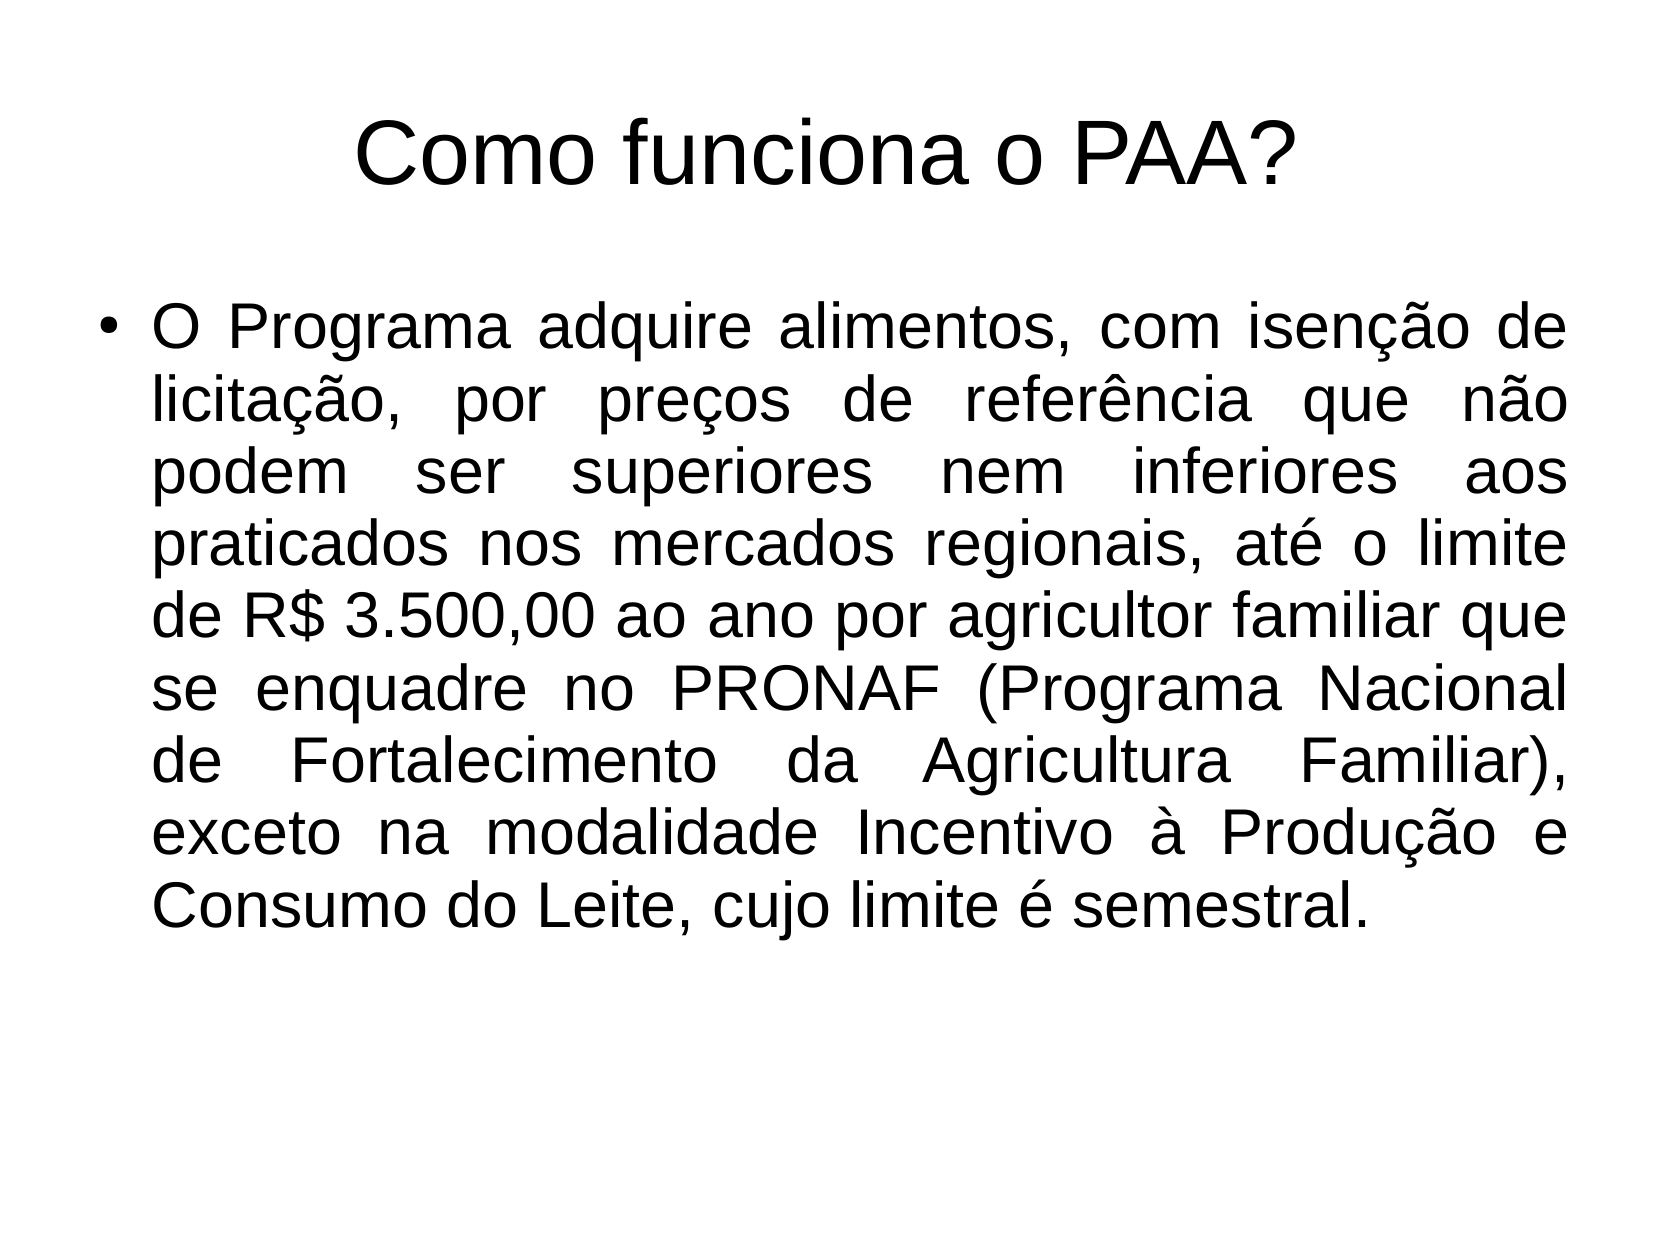

# Como funciona o PAA?
O Programa adquire alimentos, com isenção de licitação, por preços de referência que não podem ser superiores nem inferiores aos praticados nos mercados regionais, até o limite de R$ 3.500,00 ao ano por agricultor familiar que se enquadre no PRONAF (Programa Nacional de Fortalecimento da Agricultura Familiar), exceto na modalidade Incentivo à Produção e Consumo do Leite, cujo limite é semestral.